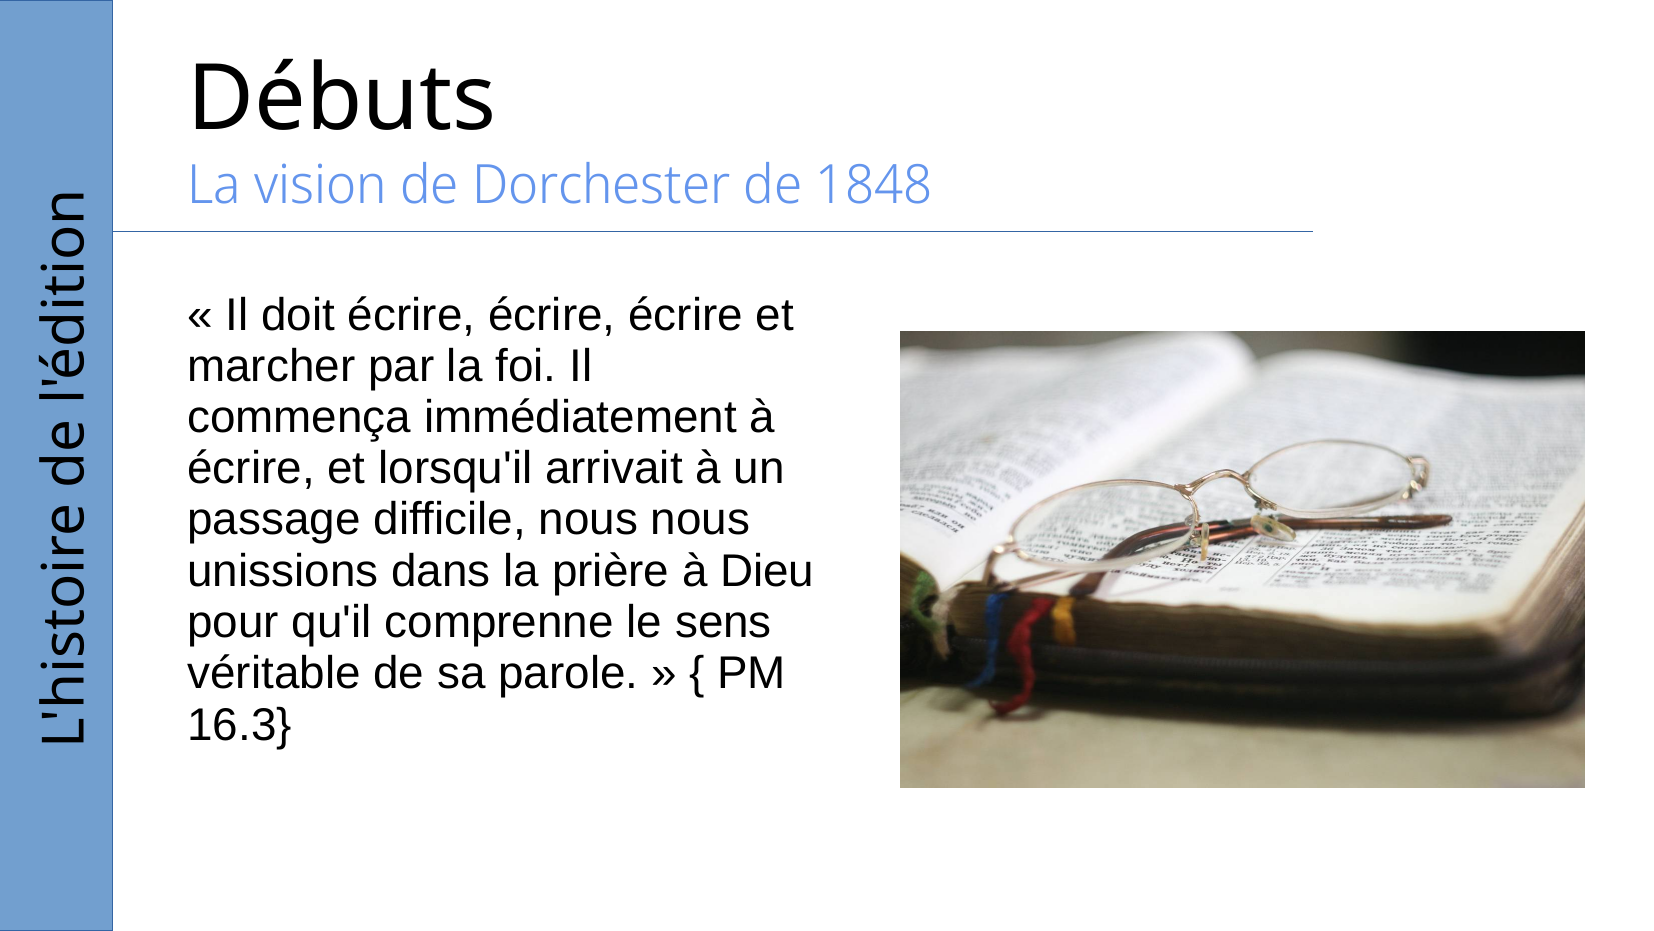

Débuts
La vision de Dorchester de 1848
# « Il doit écrire, écrire, écrire et marcher par la foi. Il commença immédiatement à écrire, et lorsqu'il arrivait à un passage difficile, nous nous unissions dans la prière à Dieu pour qu'il comprenne le sens véritable de sa parole. » { PM 16.3}
L'histoire de l'édition